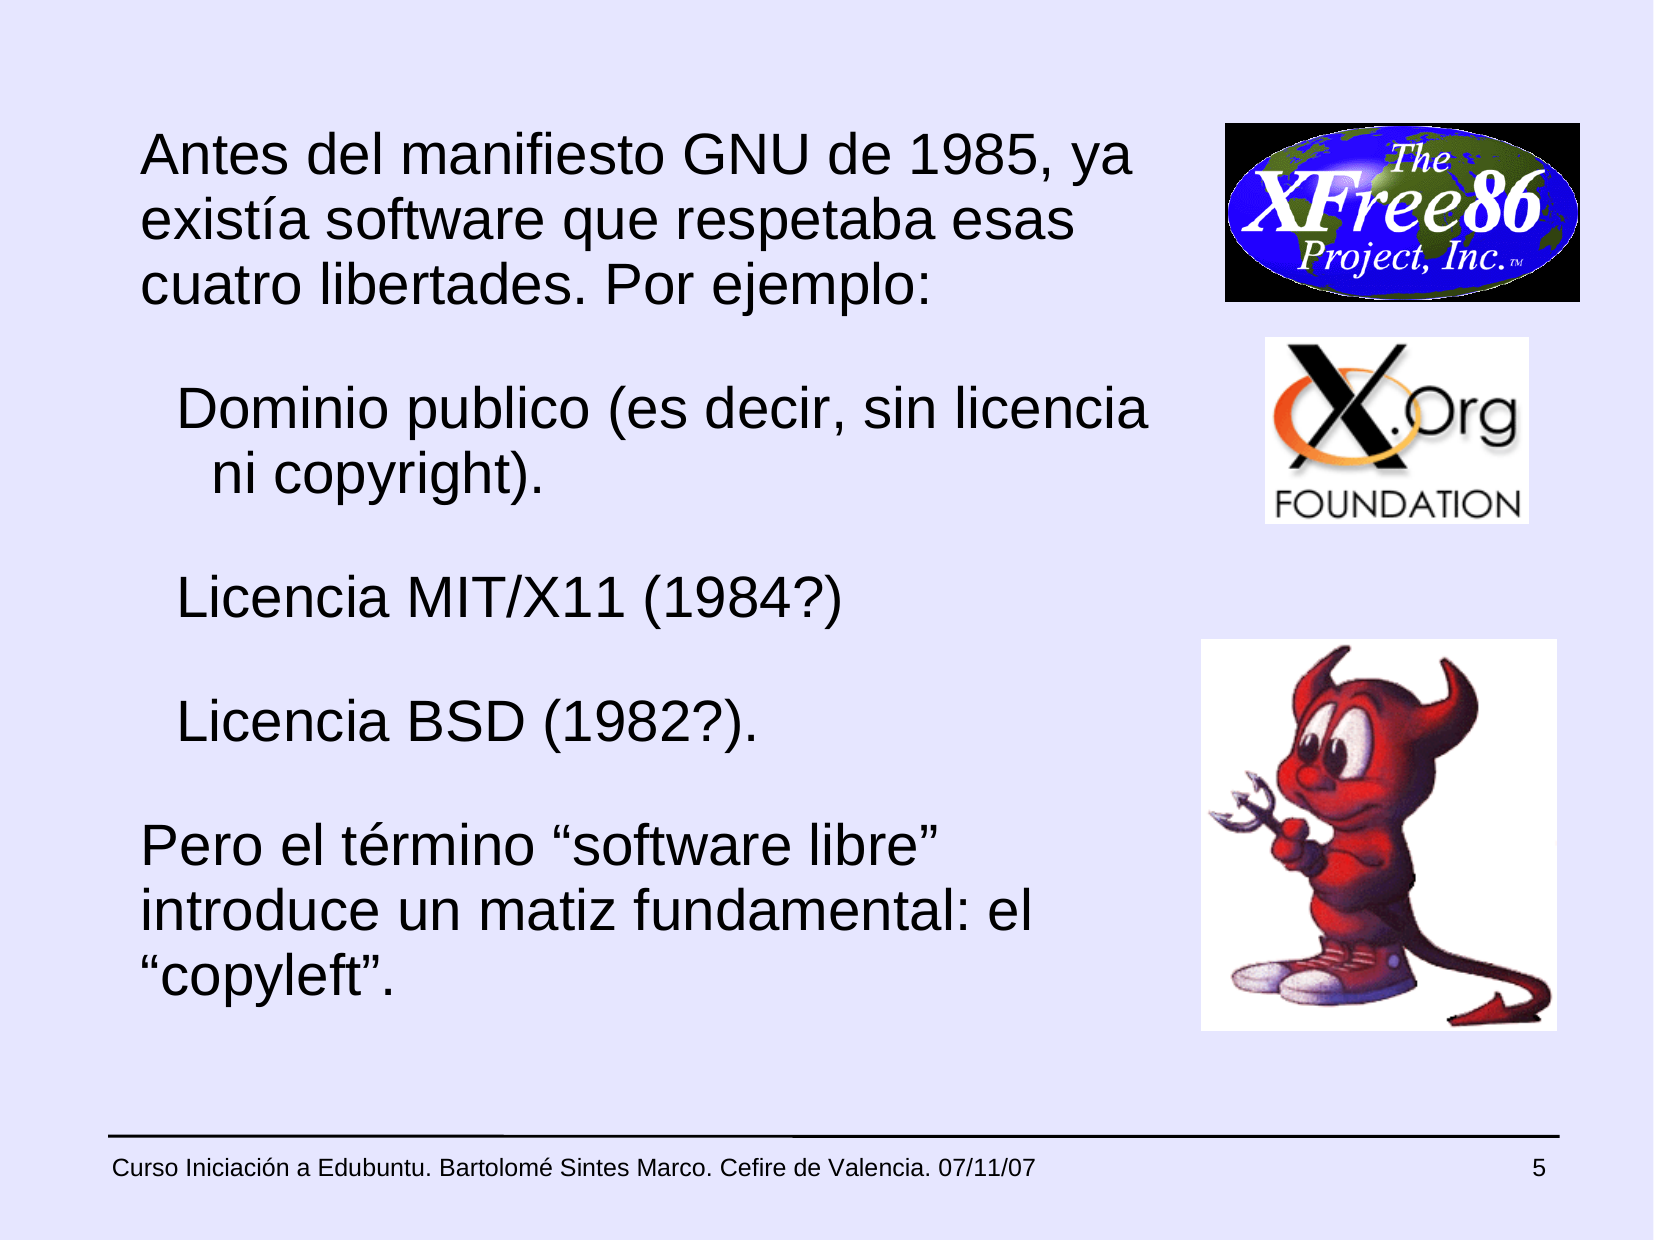

Antes del manifiesto GNU de 1985, ya existía software que respetaba esas cuatro libertades. Por ejemplo:
Dominio publico (es decir, sin licencia ni copyright).
Licencia MIT/X11 (1984?)
Licencia BSD (1982?).
Pero el término “software libre” introduce un matiz fundamental: el “copyleft”.